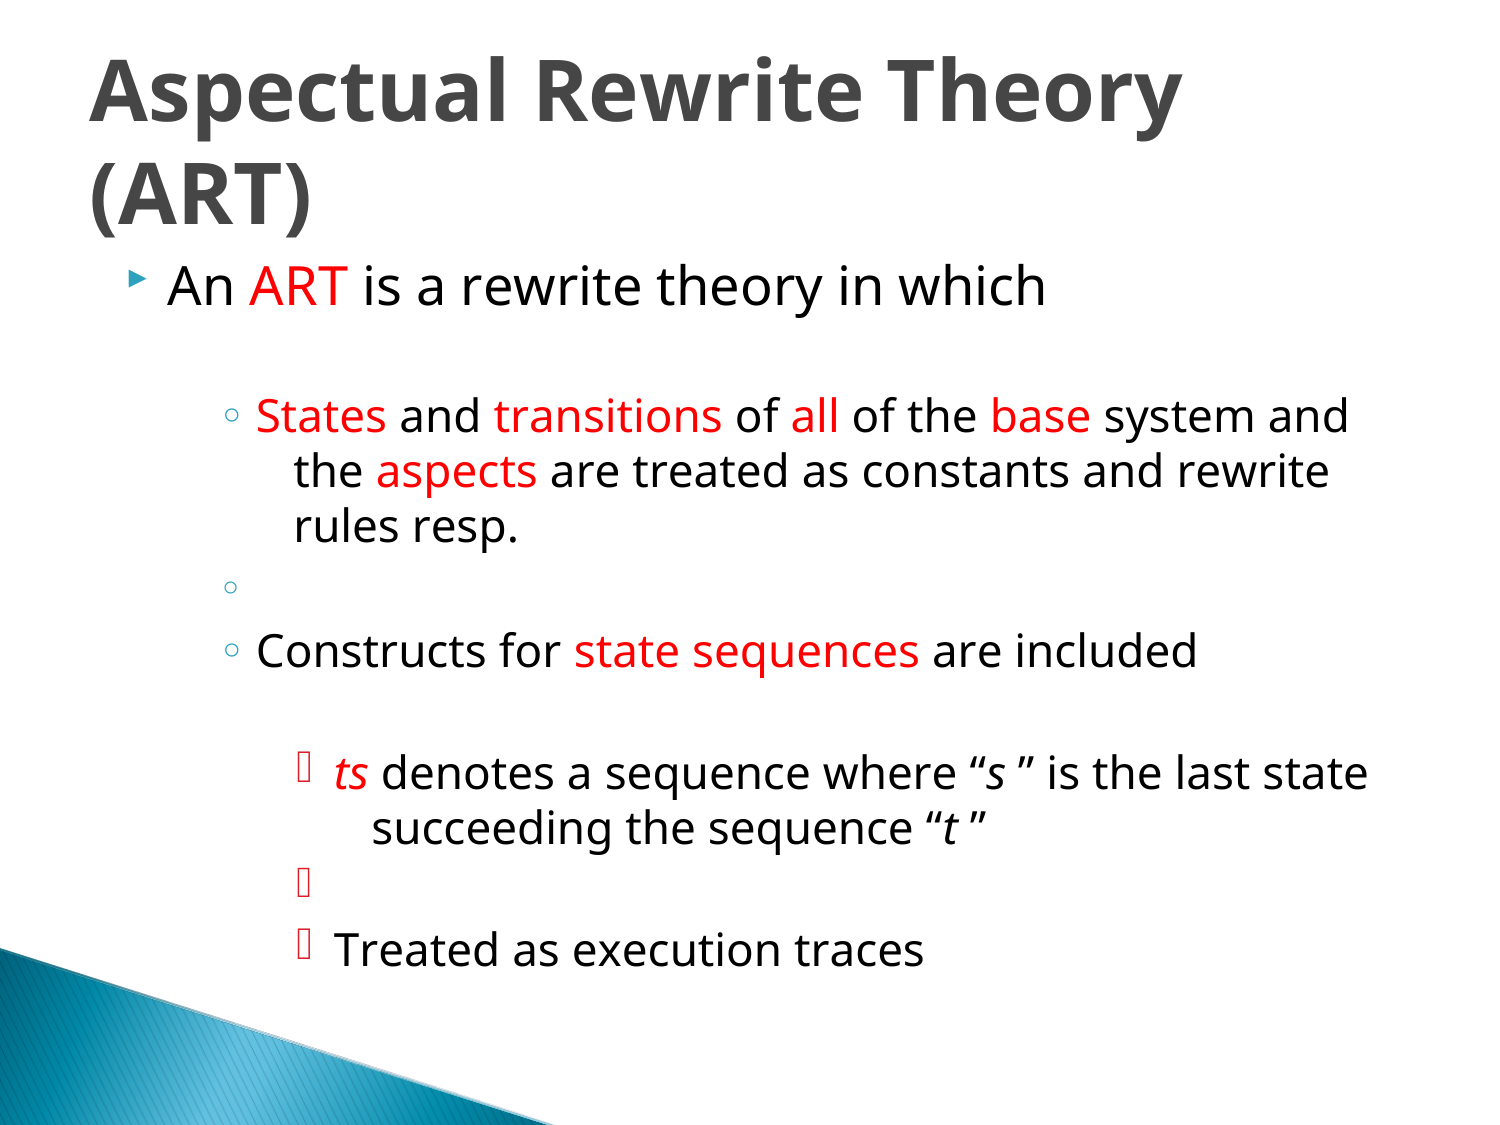

# Aspectual Rewrite Theory (ART)
An ART is a rewrite theory in which
States and transitions of all of the base system and the aspects are treated as constants and rewrite rules resp.
Constructs for state sequences are included
ts denotes a sequence where “s ” is the last state succeeding the sequence “t ”
Treated as execution traces